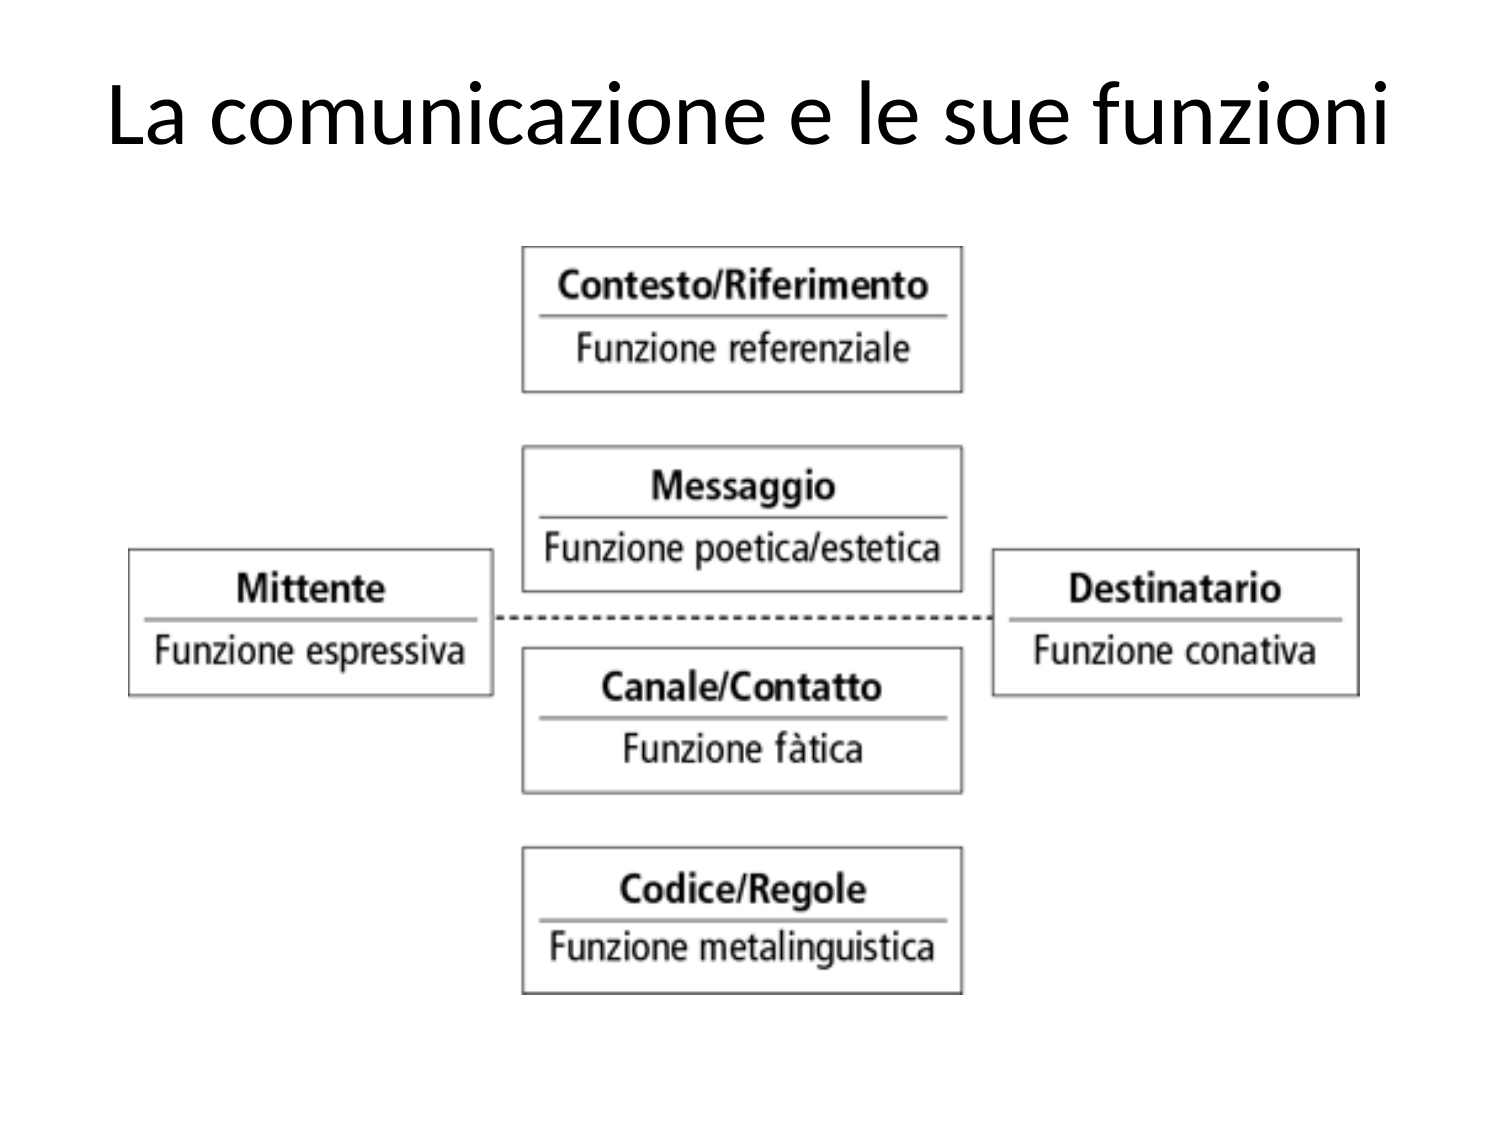

# La comunicazione e le sue funzioni